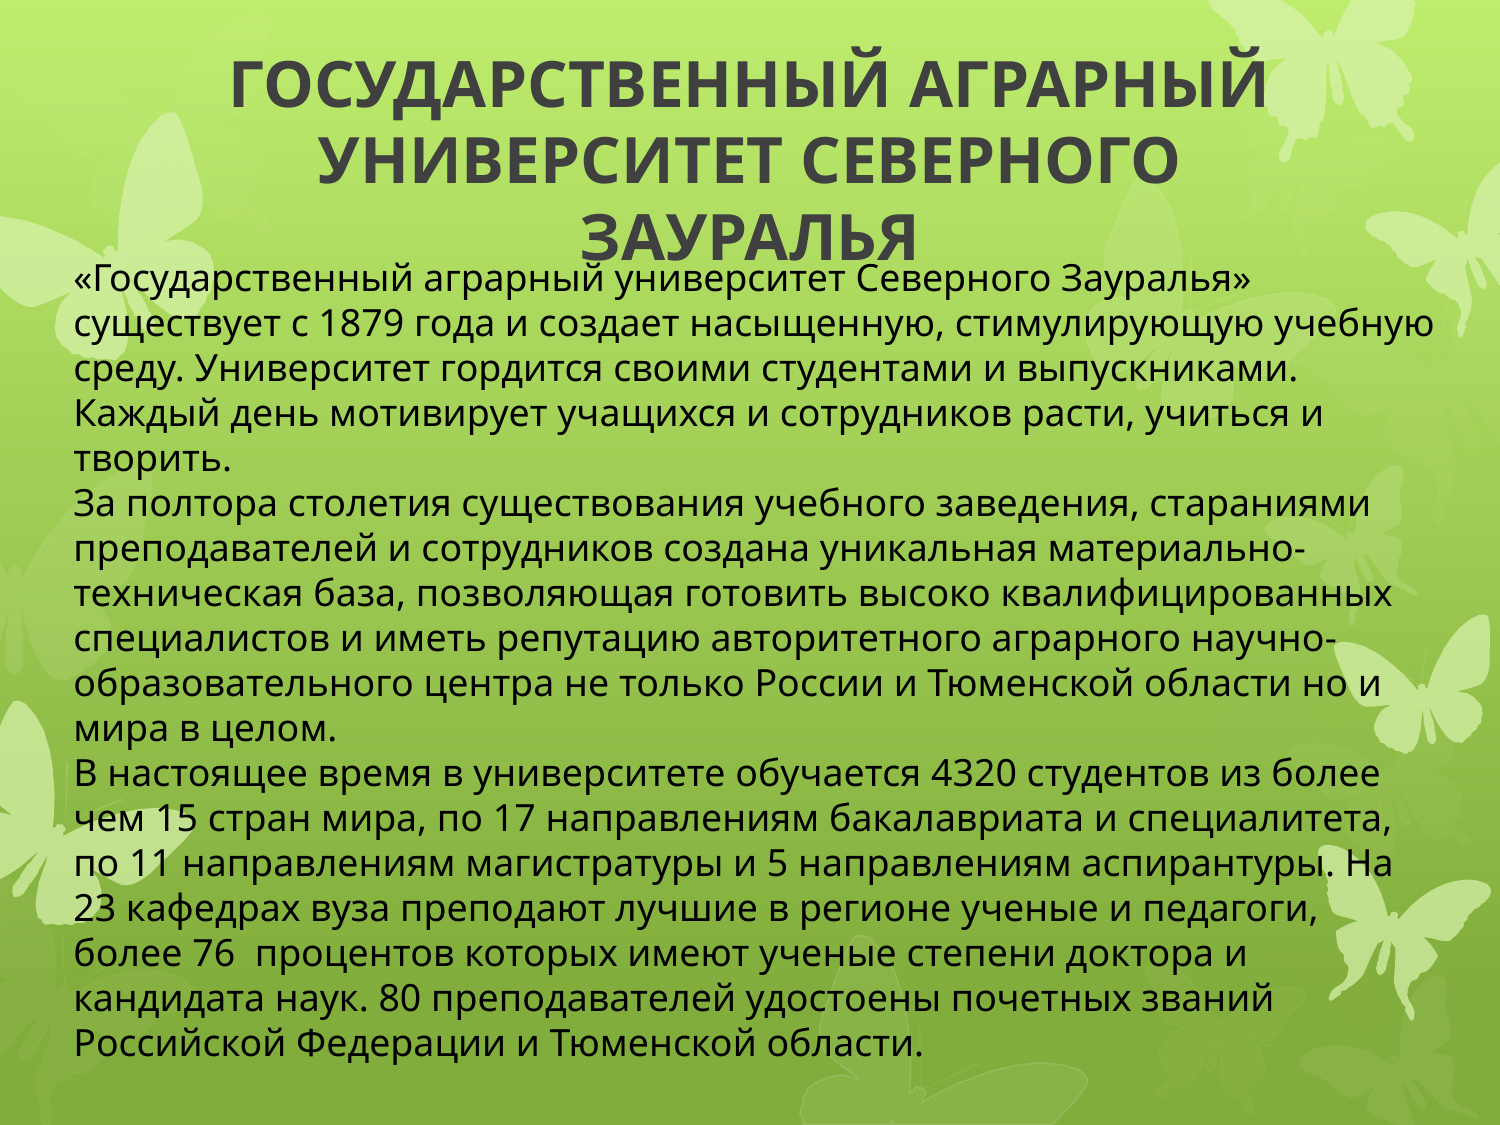

# ГОСУДАРСТВЕННЫЙ АГРАРНЫЙ УНИВЕРСИТЕТ СЕВЕРНОГО ЗАУРАЛЬЯ
«Государственный аграрный университет Северного Зауралья» существует с 1879 года и создает насыщенную, стимулирующую учебную среду. Университет гордится своими студентами и выпускниками. Каждый день мотивирует учащихся и сотрудников расти, учиться и творить.
За полтора столетия существования учебного заведения, стараниями преподавателей и сотрудников создана уникальная материально-техническая база, позволяющая готовить высоко квалифицированных специалистов и иметь репутацию авторитетного аграрного научно-образовательного центра не только России и Тюменской области но и мира в целом.
В настоящее время в университете обучается 4320 студентов из более чем 15 стран мира, по 17 направлениям бакалавриата и специалитета, по 11 направлениям магистратуры и 5 направлениям аспирантуры. На 23 кафедрах вуза преподают лучшие в регионе ученые и педагоги, более 76  процентов которых имеют ученые степени доктора и кандидата наук. 80 преподавателей удостоены почетных званий Российской Федерации и Тюменской области.